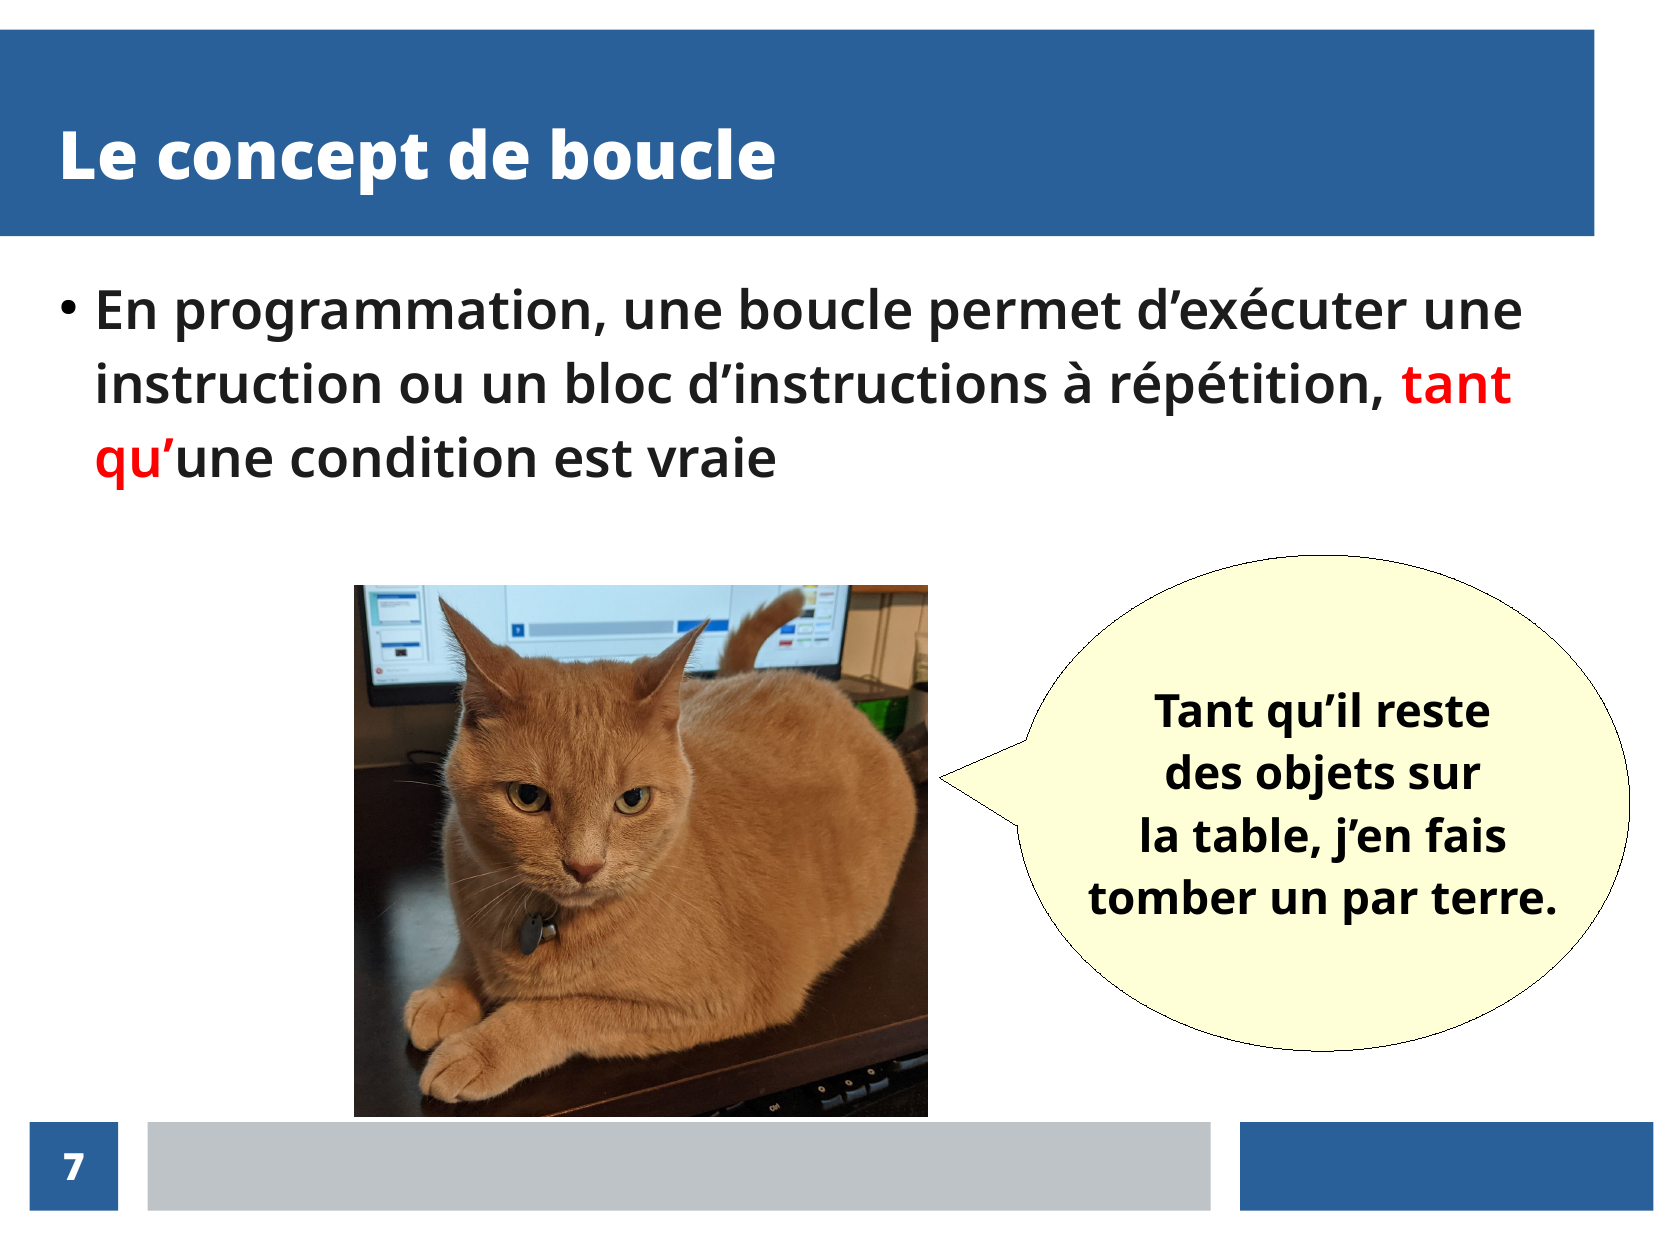

# Le concept de boucle
En programmation, une boucle permet d’exécuter une instruction ou un bloc d’instructions à répétition, tant qu’une condition est vraie
Tant qu’il reste
des objets sur
la table, j’en fais
tomber un par terre.
7